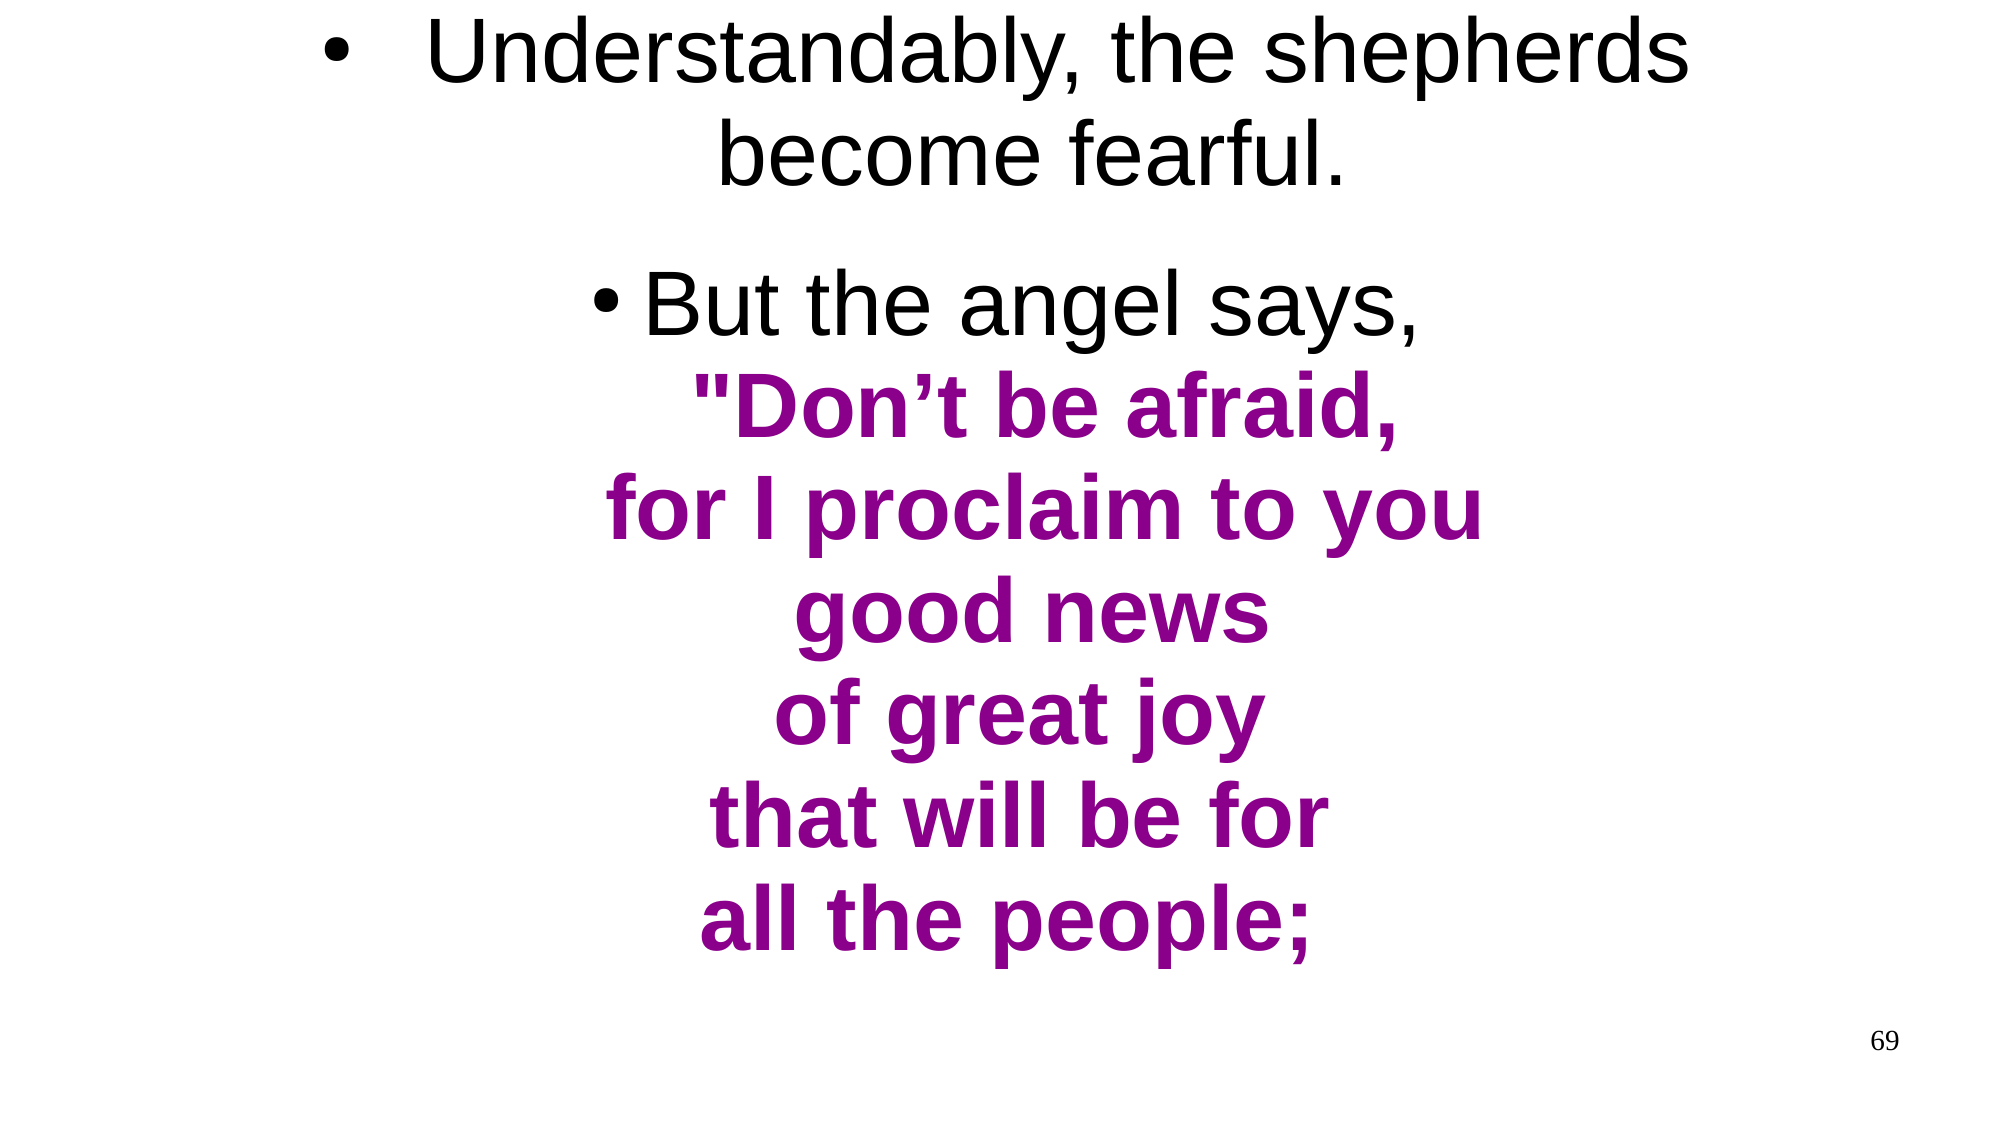

# Understandably, the shepherds become fearful.
But the angel says,
 "Don’t be afraid,
 for I proclaim to you
 good news
of great joy
that will be for
all the people;
69